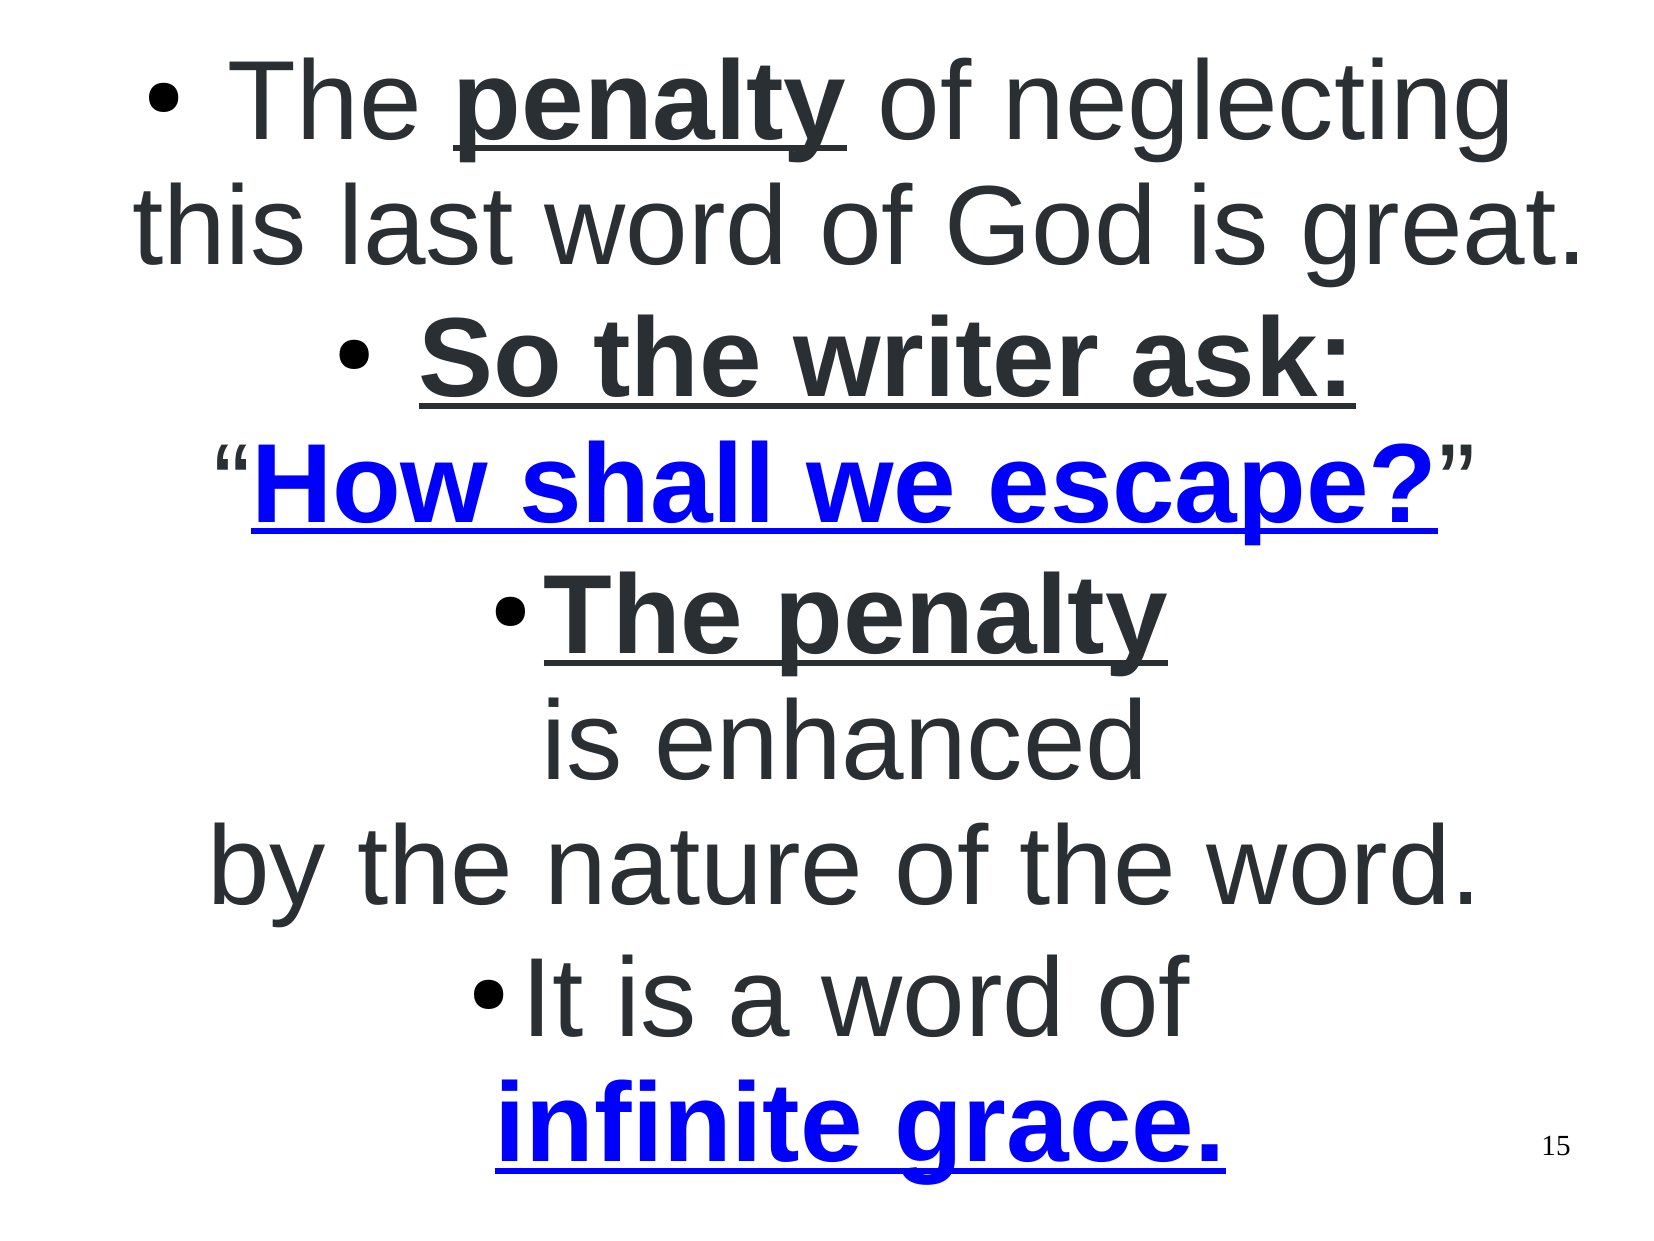

# The penalty of neglecting this last word of God is great.
 So the writer ask:
“How shall we escape?”
The penalty
is enhanced
by the nature of the word.
It is a word of
infinite grace.
15